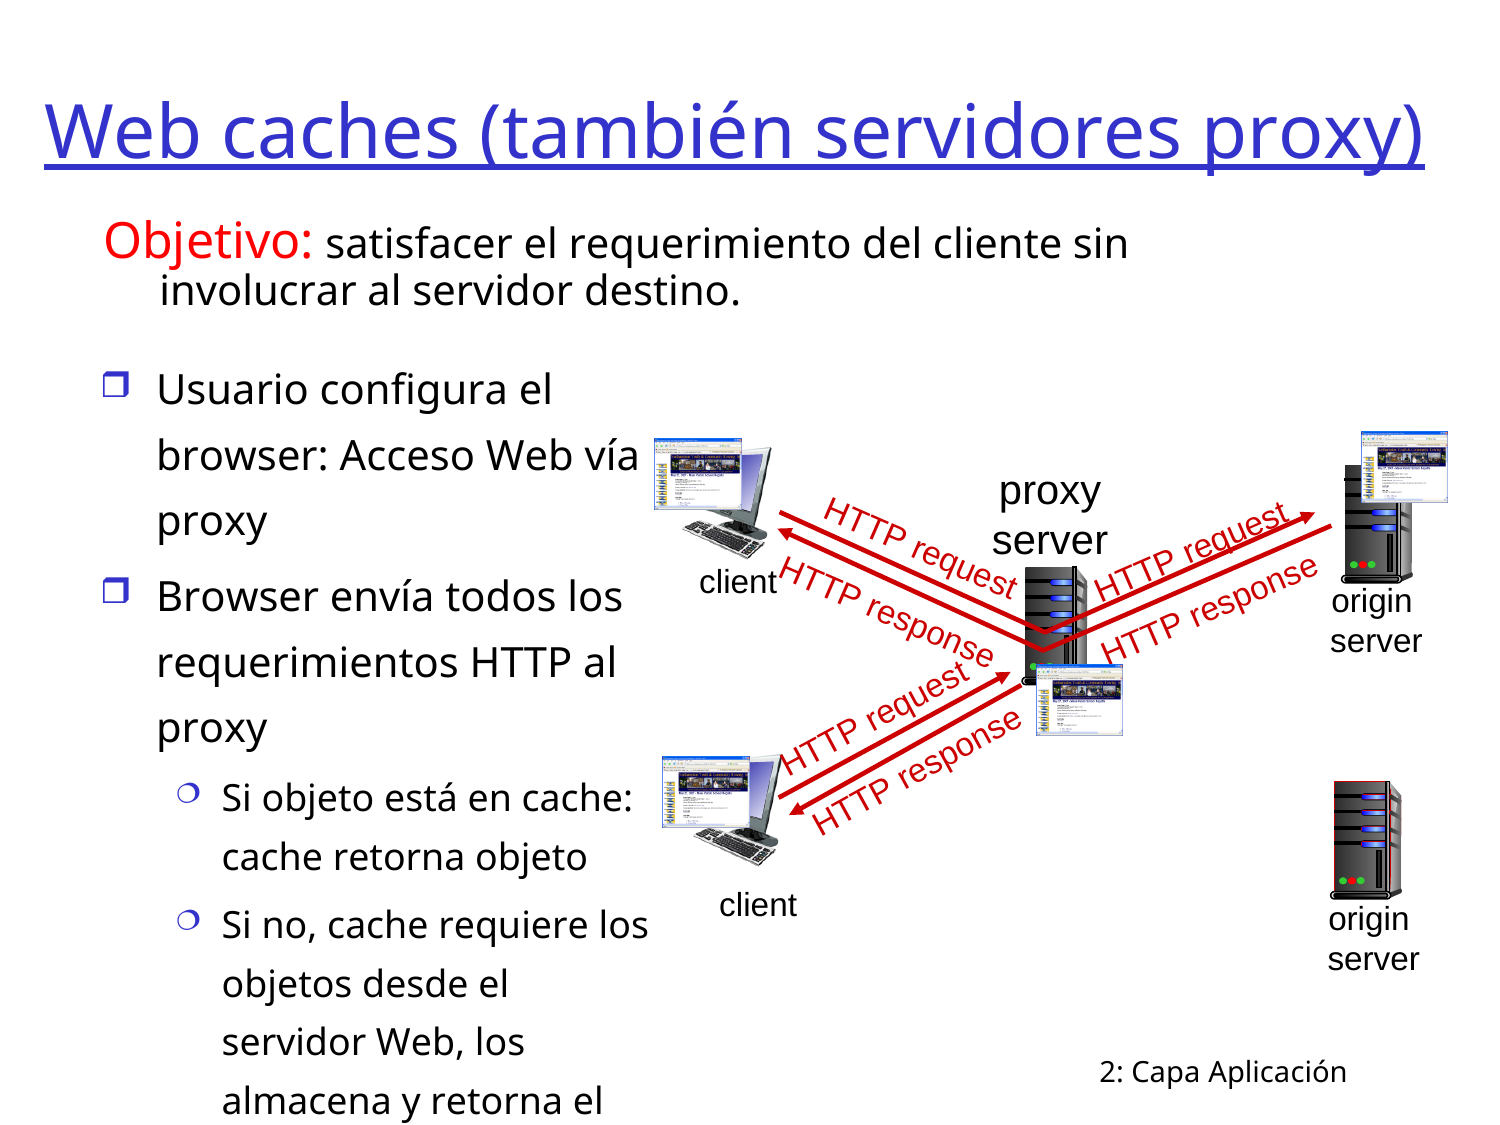

# Web caches (también servidores proxy)
Objetivo: satisfacer el requerimiento del cliente sin involucrar al servidor destino.
Usuario configura el browser: Acceso Web vía proxy
Browser envía todos los requerimientos HTTP al proxy
Si objeto está en cache: cache retorna objeto
Si no, cache requiere los objetos desde el servidor Web, los almacena y retorna el objeto al cliente.
HTTP response
HTTP response
proxy
server
HTTP request
HTTP request
client
origin
server
HTTP request
HTTP response
client
origin
server